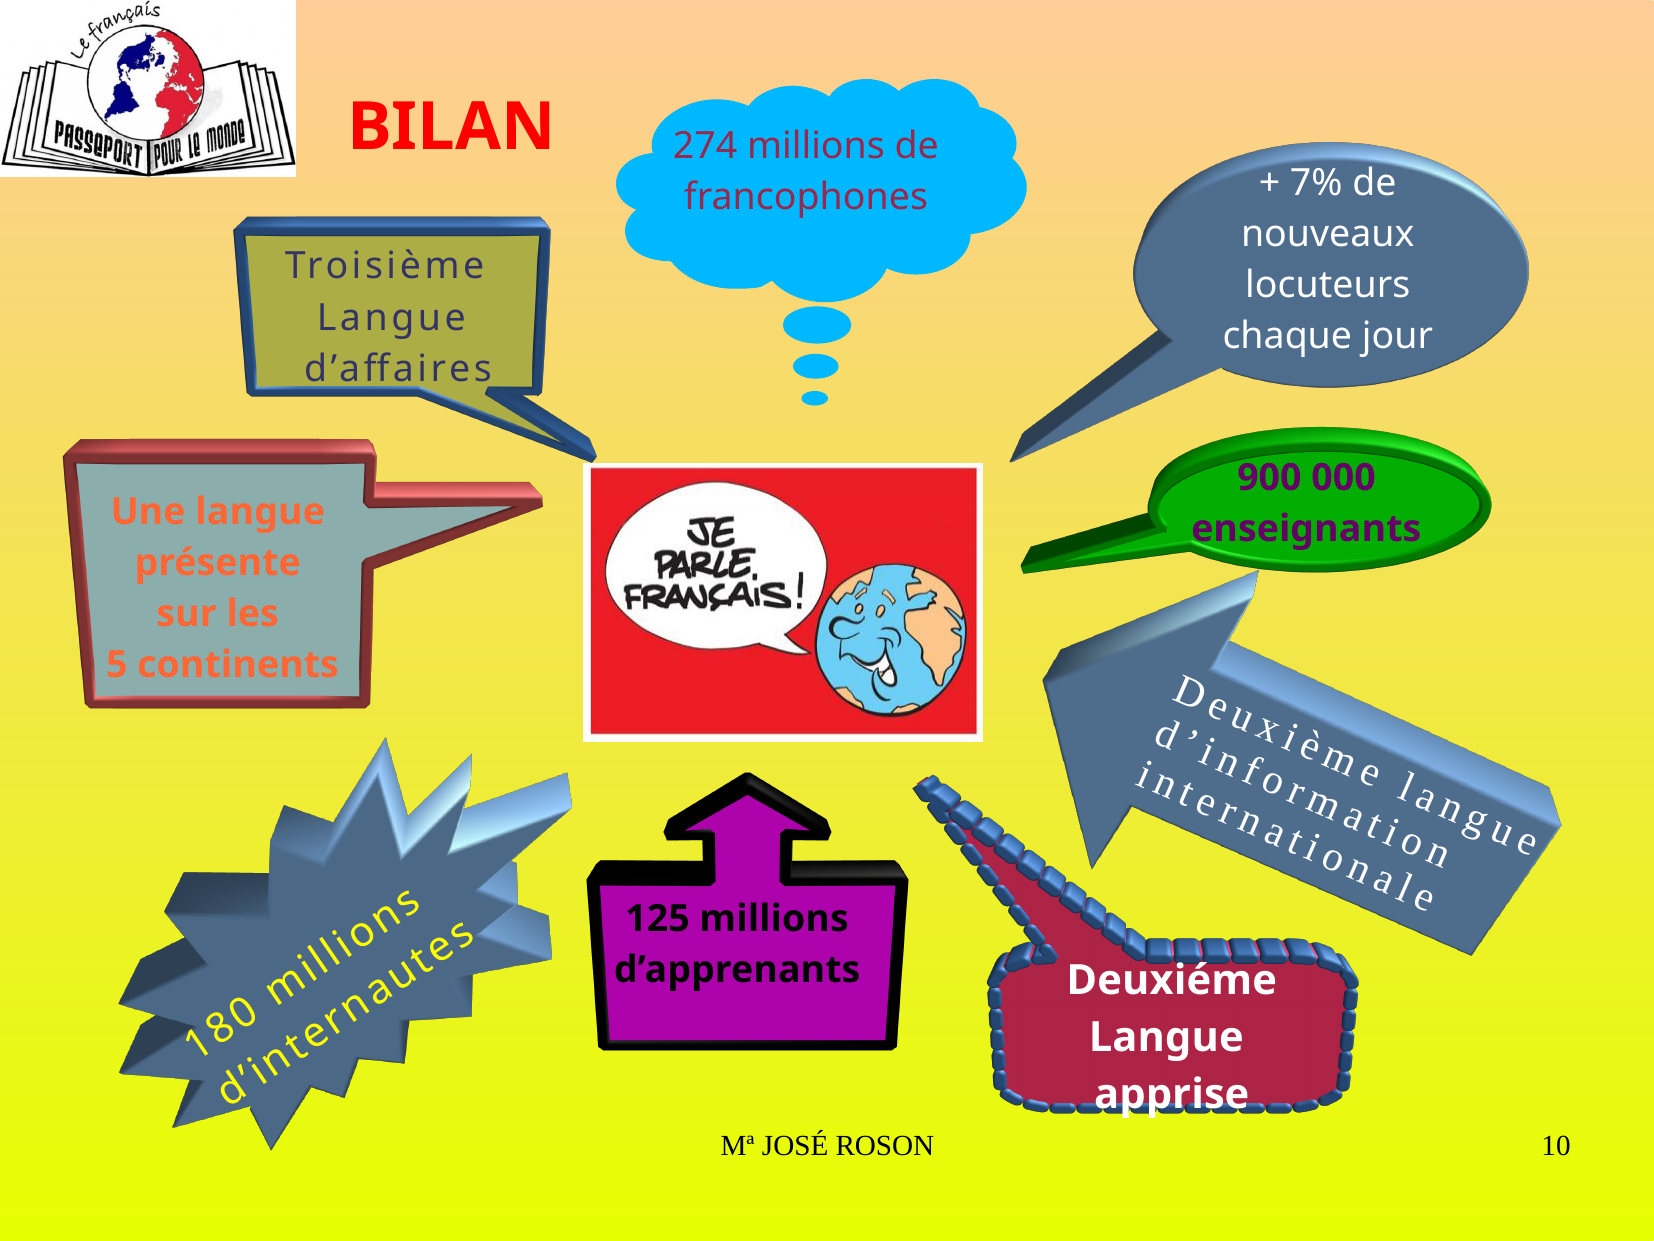

# BILAN
274 millions de francophones
+ 7% de nouveaux locuteurs chaque jour
Troisième
Langue
 d’affaires
900 000
enseignants
Une langue
présente
sur les
5 continents
Deuxième langue
d’information internationale
180 millions
d’internautes
 125 millions d’apprenants
Deuxiéme
Langue
apprise
Mª JOSÉ ROSON
10